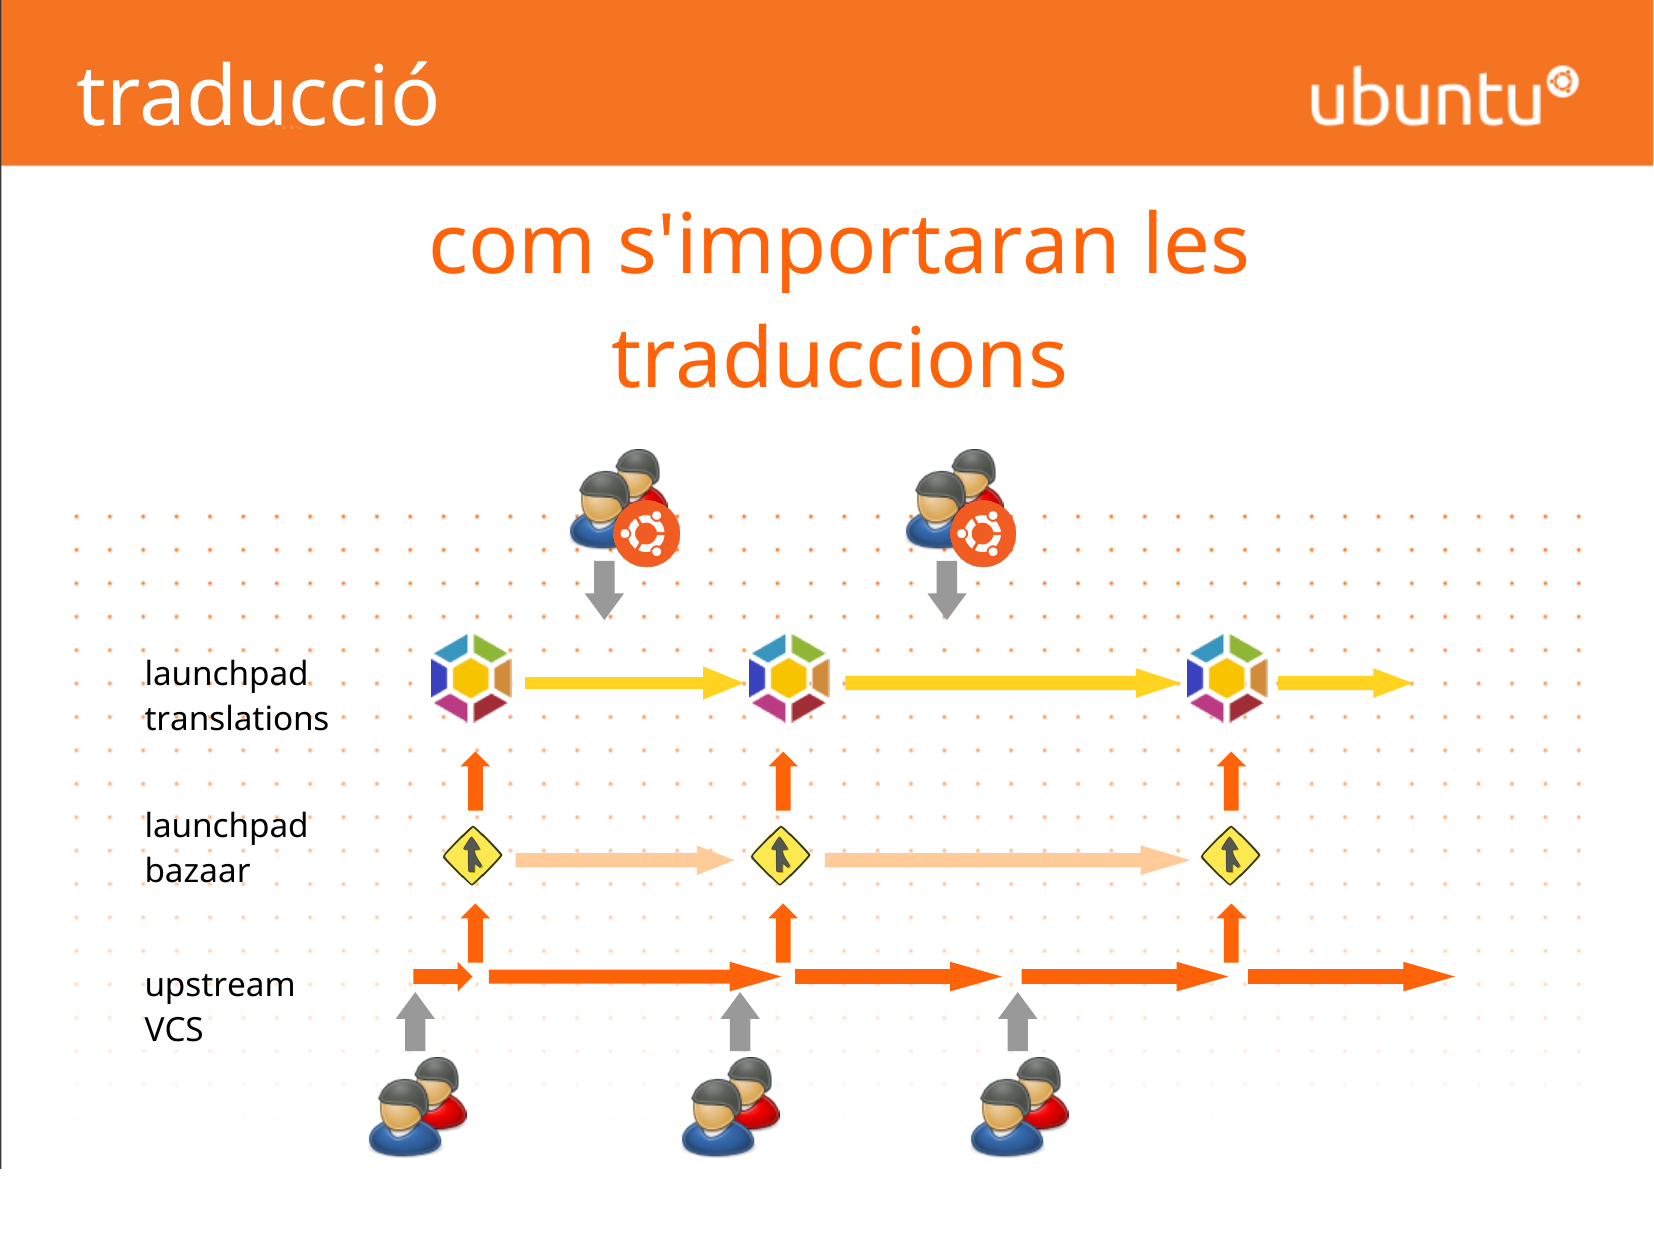

# traducció
com s'importaran les traduccions
launchpad
translations
launchpad
bazaar
upstream
VCS